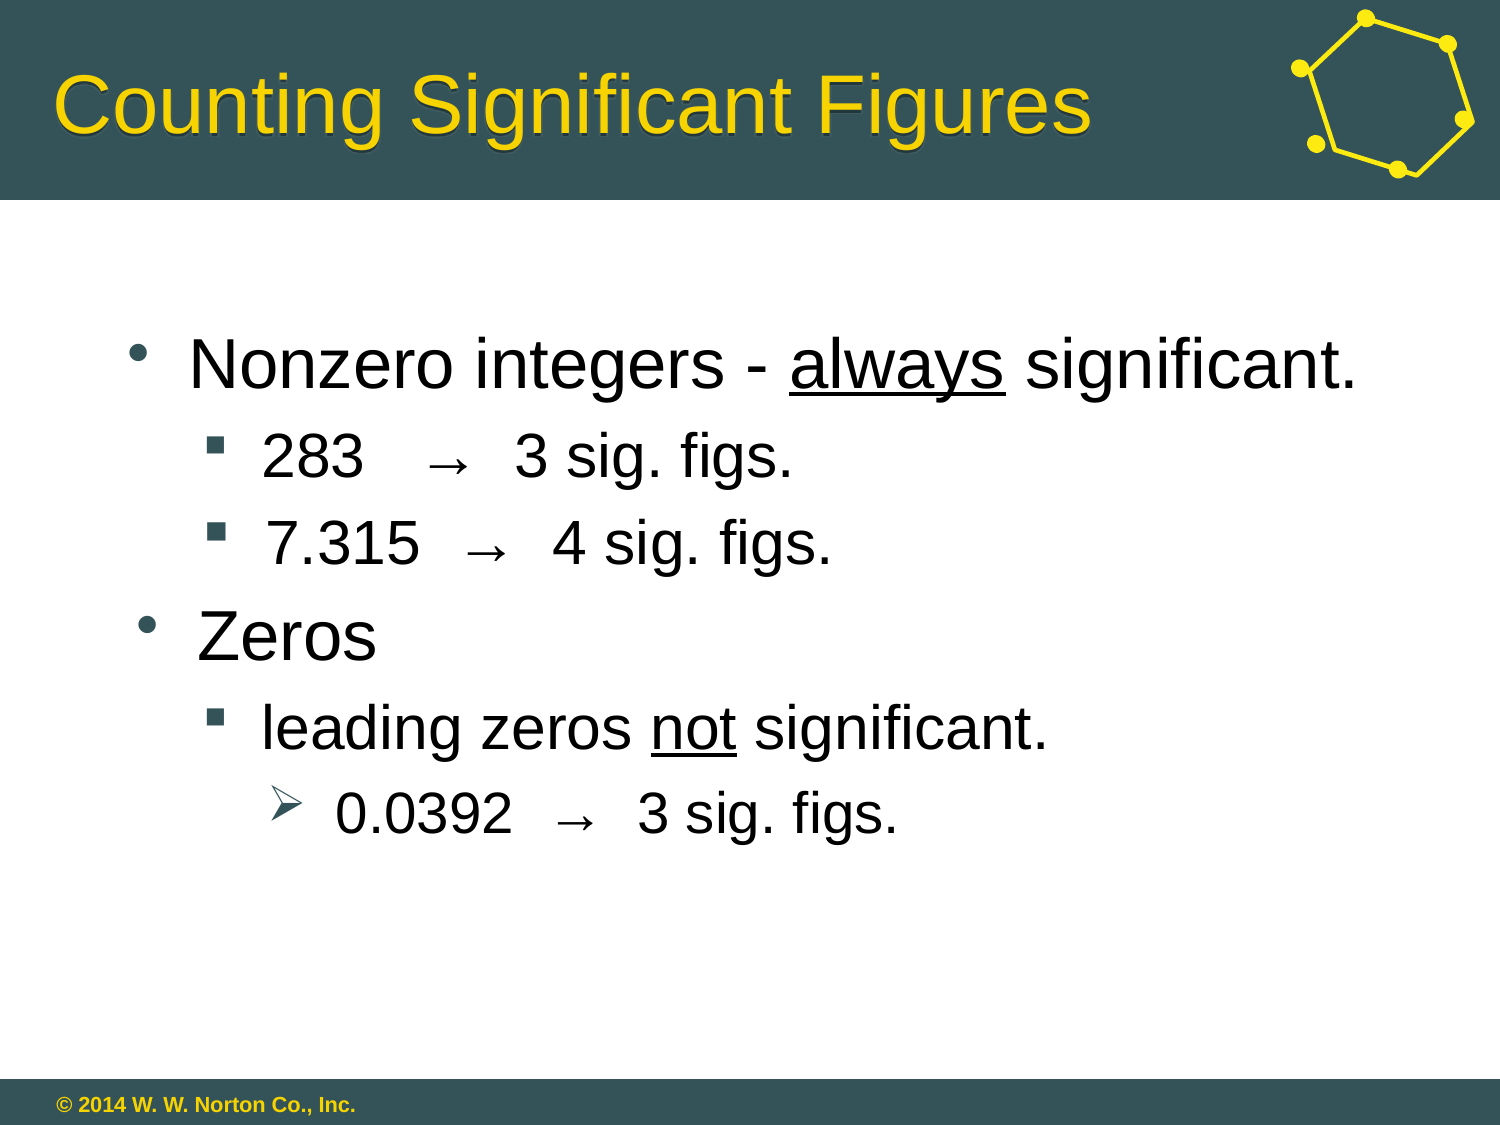

Counting Significant Figures
# Nonzero integers - always significant.
 283 → 3 sig. figs.
 7.315 → 4 sig. figs.
 Zeros
 leading zeros not significant.
 0.0392 → 3 sig. figs.